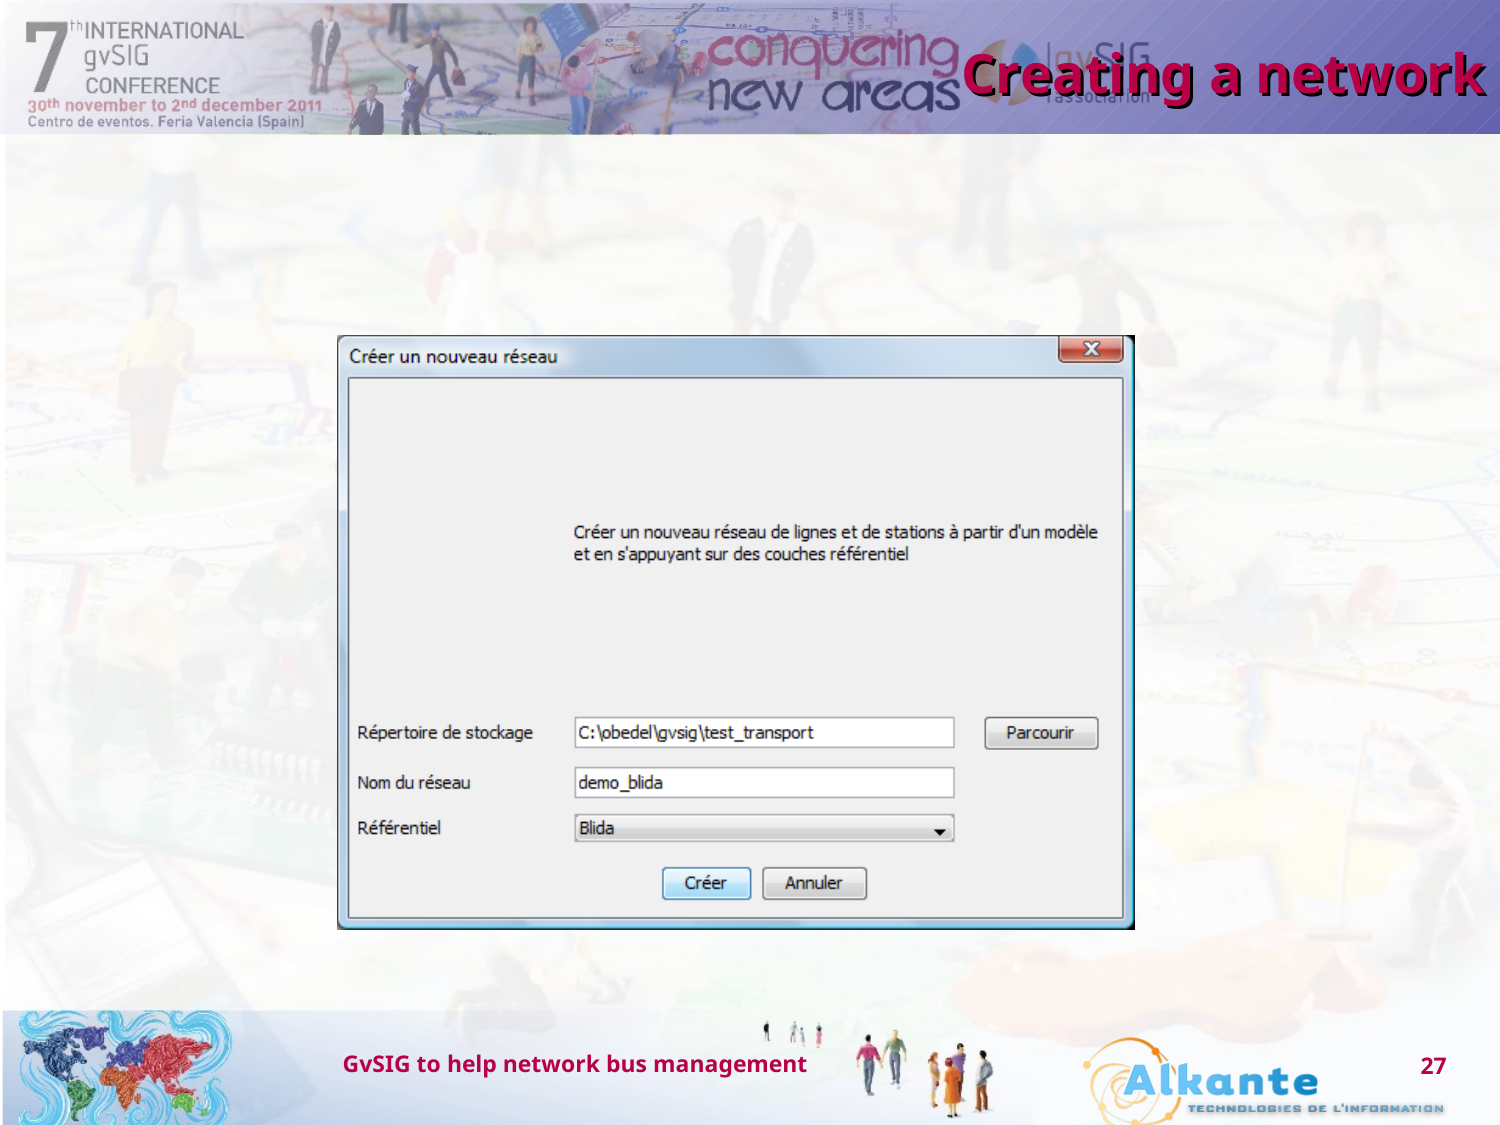

Creating a network
#
GvSIG to help network bus management
27